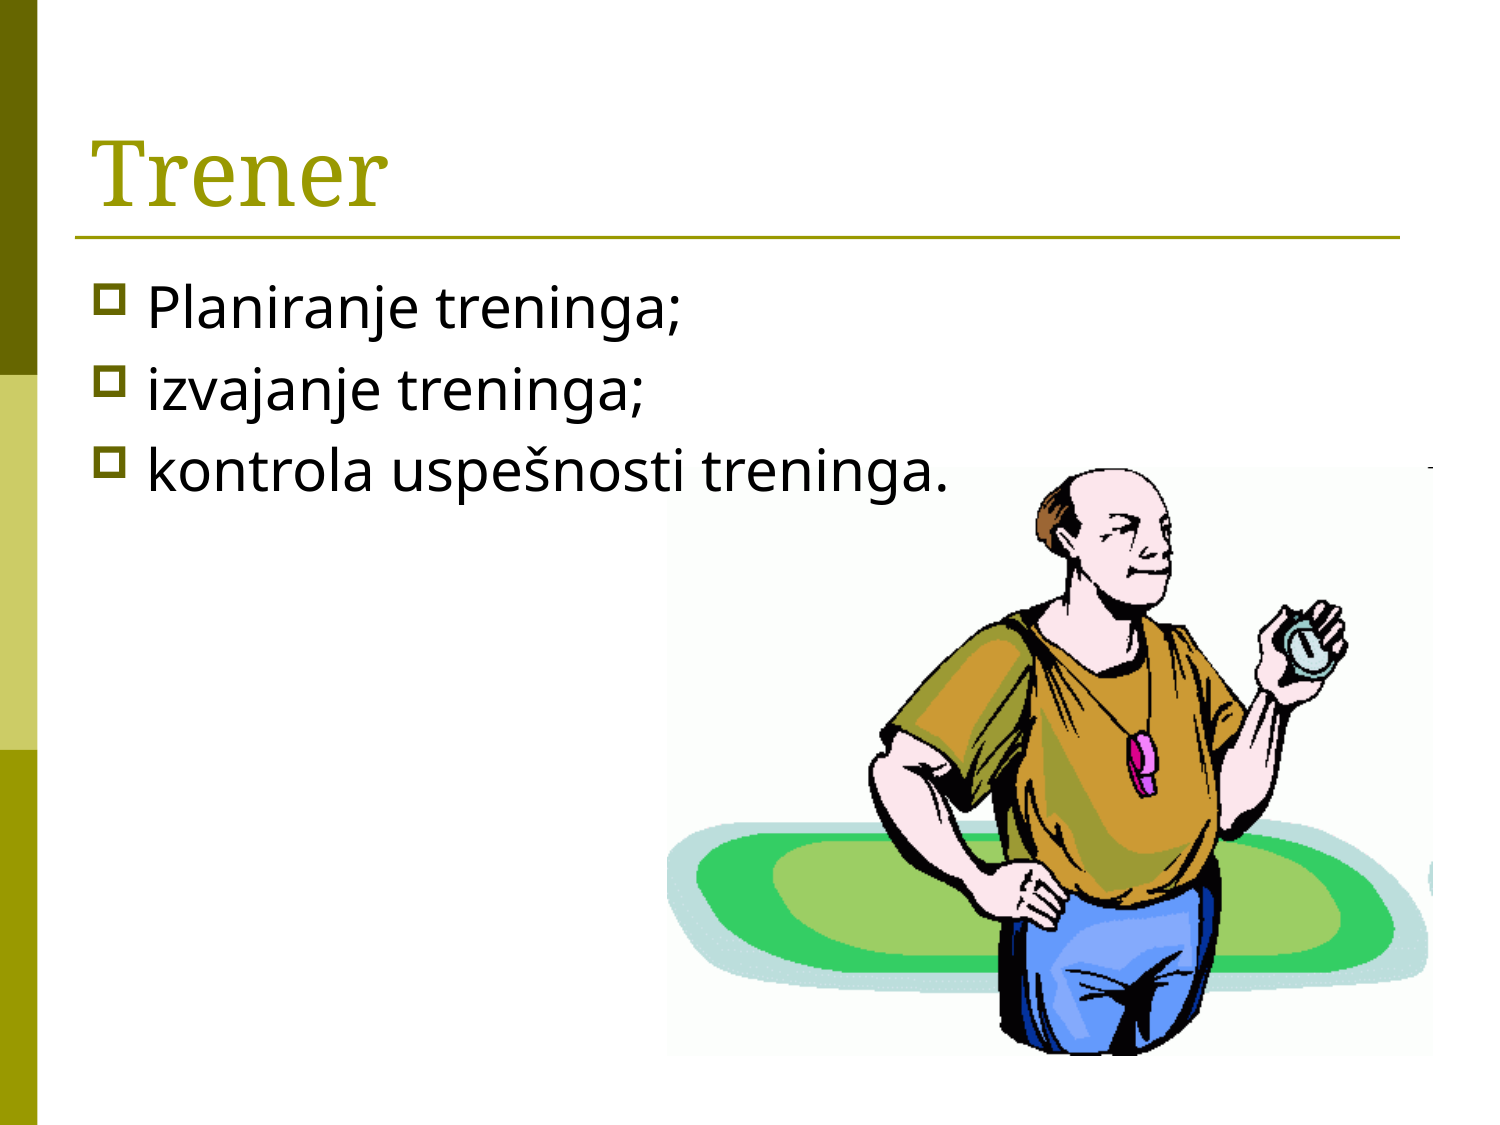

# Trener
Planiranje treninga;
izvajanje treninga;
kontrola uspešnosti treninga.